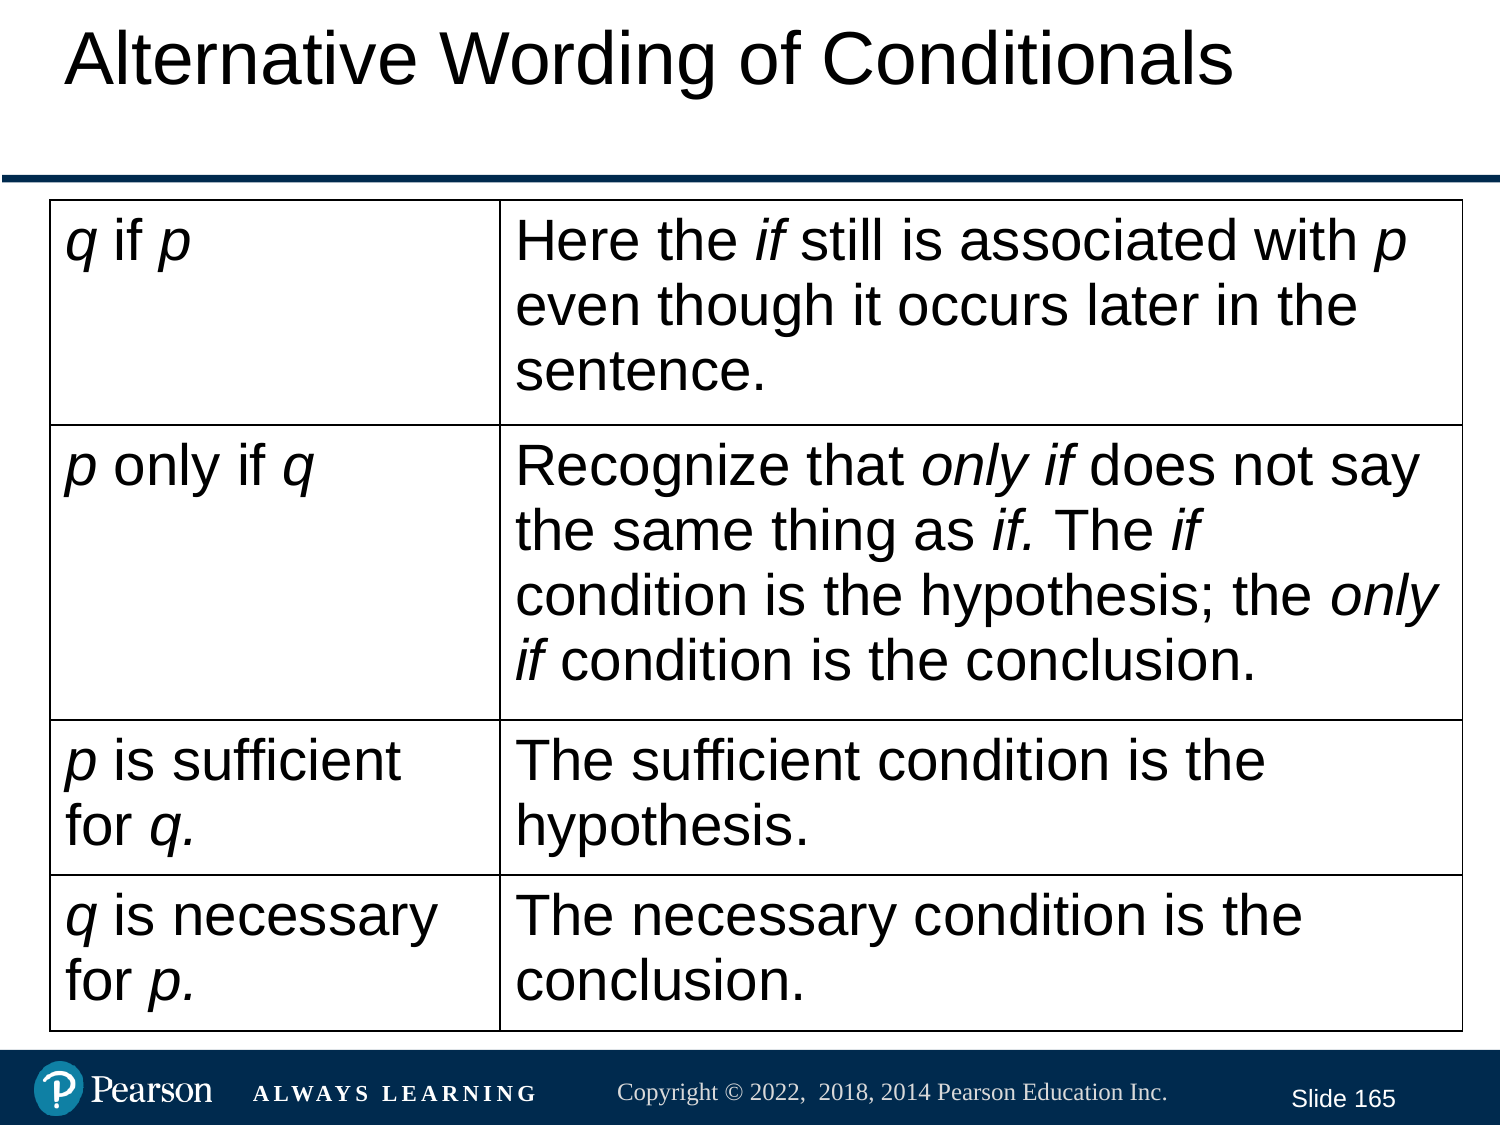

# Alternative Wording of Conditionals
| q if p | Here the if still is associated with p even though it occurs later in the sentence. |
| --- | --- |
| p only if q | Recognize that only if does not say the same thing as if. The if condition is the hypothesis; the only if condition is the conclusion. |
| p is sufficient for q. | The sufficient condition is the hypothesis. |
| q is necessary for p. | The necessary condition is the conclusion. |